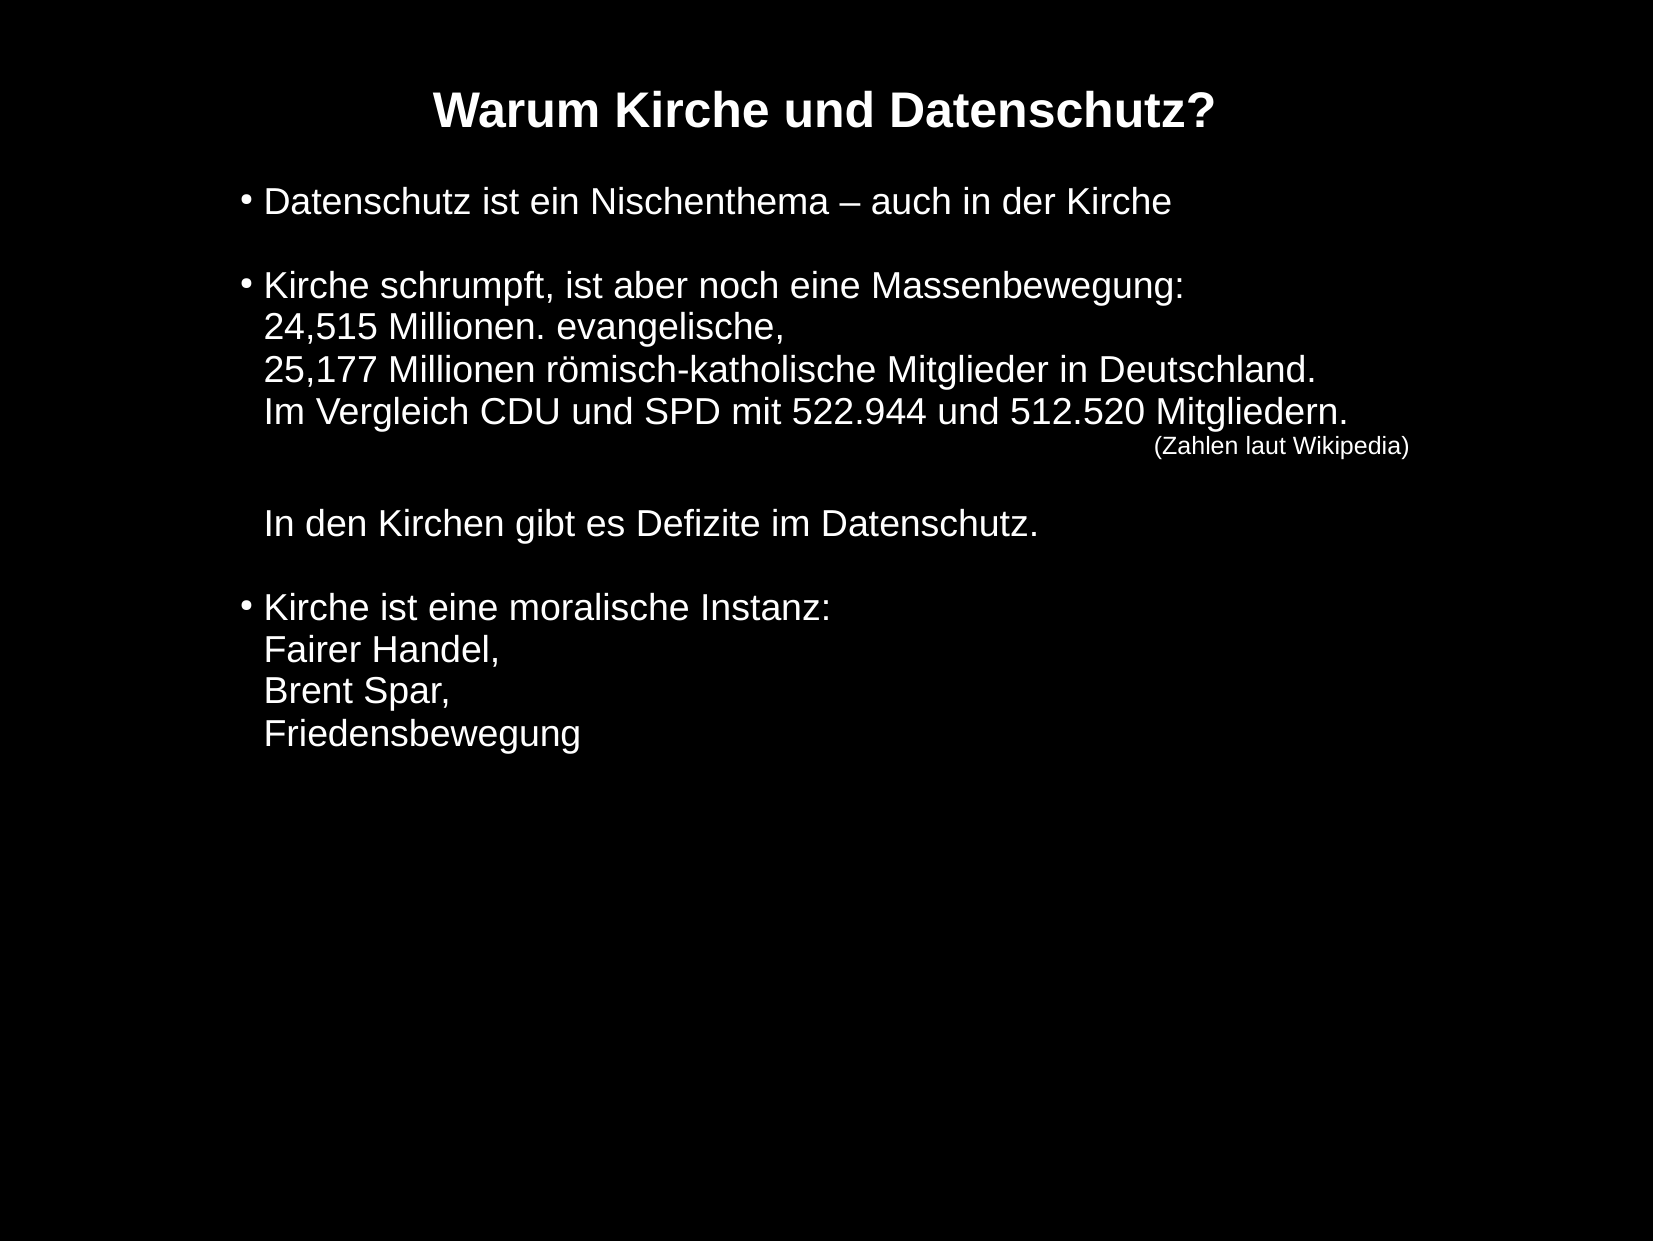

Warum Kirche und Datenschutz?
 Datenschutz ist ein Nischenthema – auch in der Kirche
 Kirche schrumpft, ist aber noch eine Massenbewegung:
 24,515 Millionen. evangelische,
 25,177 Millionen römisch-katholische Mitglieder in Deutschland.
 Im Vergleich CDU und SPD mit 522.944 und 512.520 Mitgliedern.
(Zahlen laut Wikipedia)
 In den Kirchen gibt es Defizite im Datenschutz.
 Kirche ist eine moralische Instanz:
 Fairer Handel,
 Brent Spar,
 Friedensbewegung